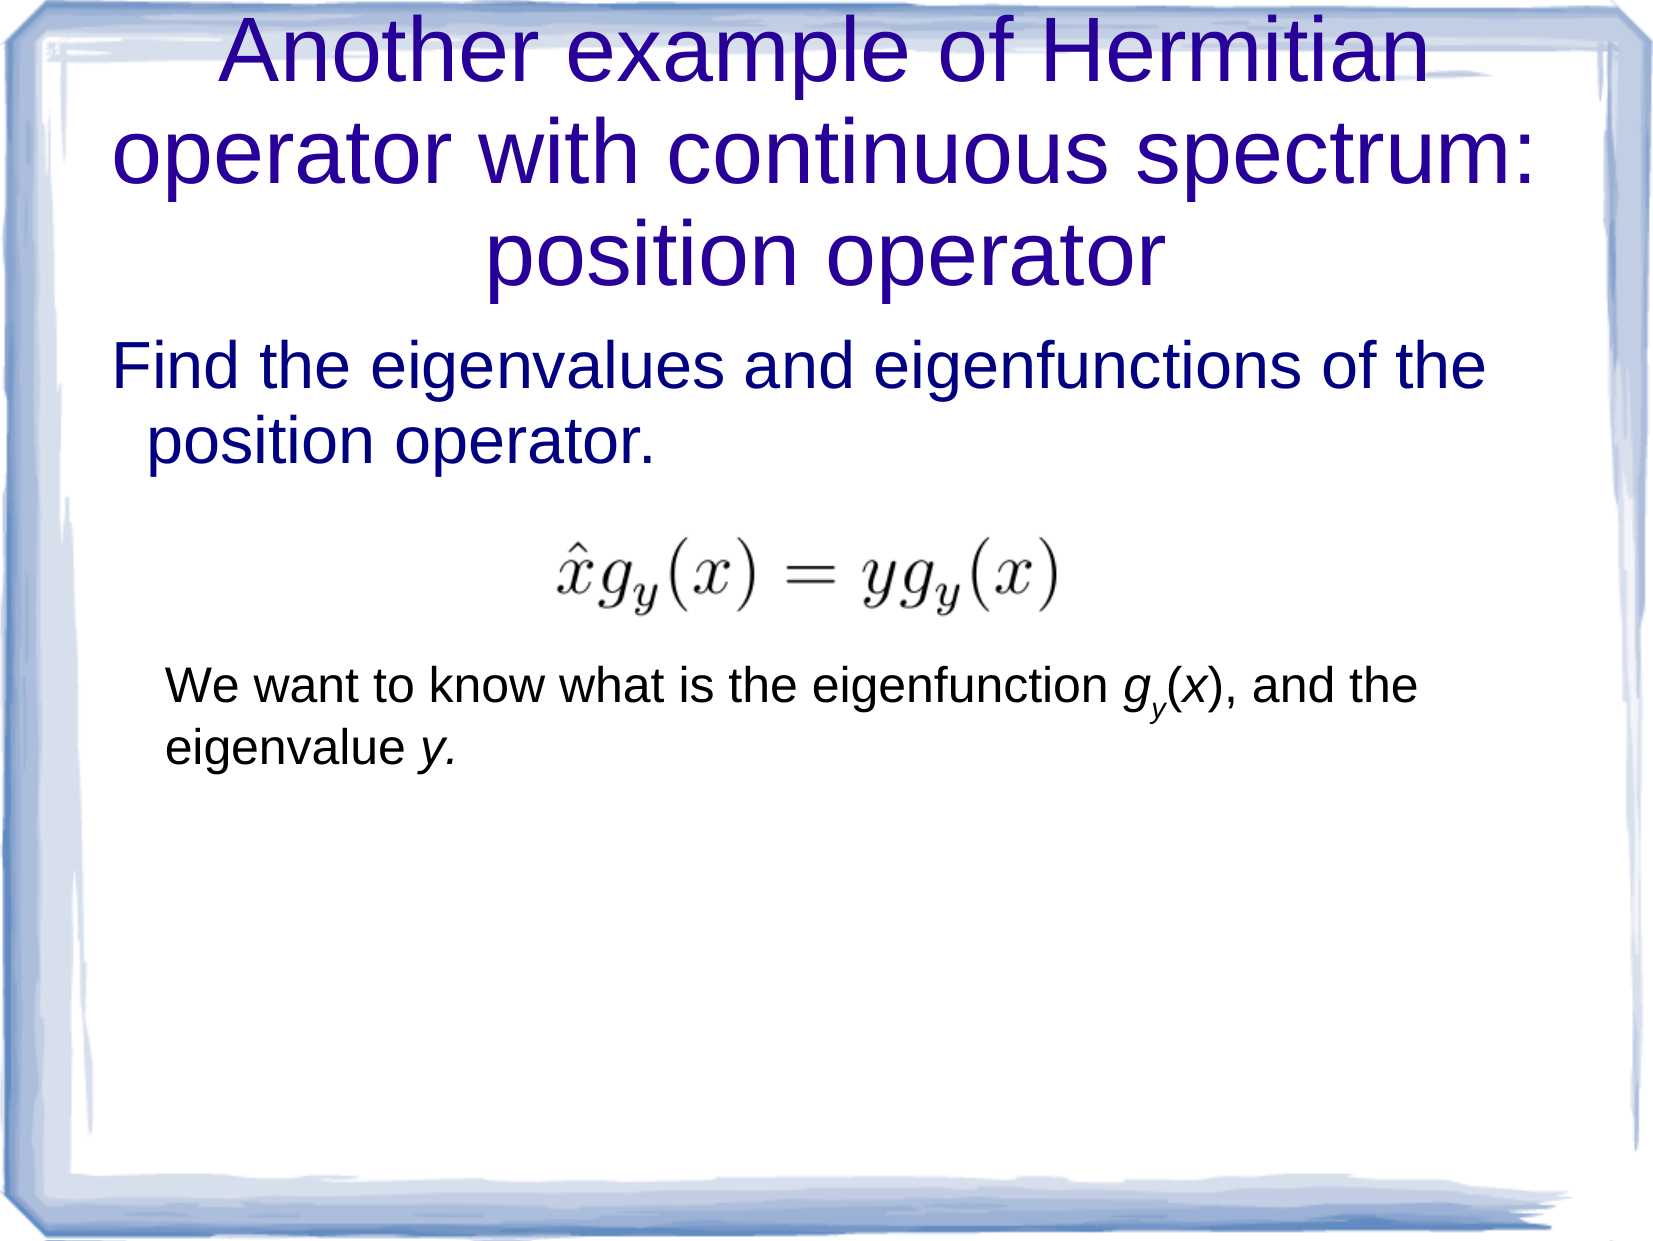

# Another example of Hermitian operator with continuous spectrum: position operator
 Find the eigenvalues and eigenfunctions of the position operator.
We want to know what is the eigenfunction gy(x), and the eigenvalue y.